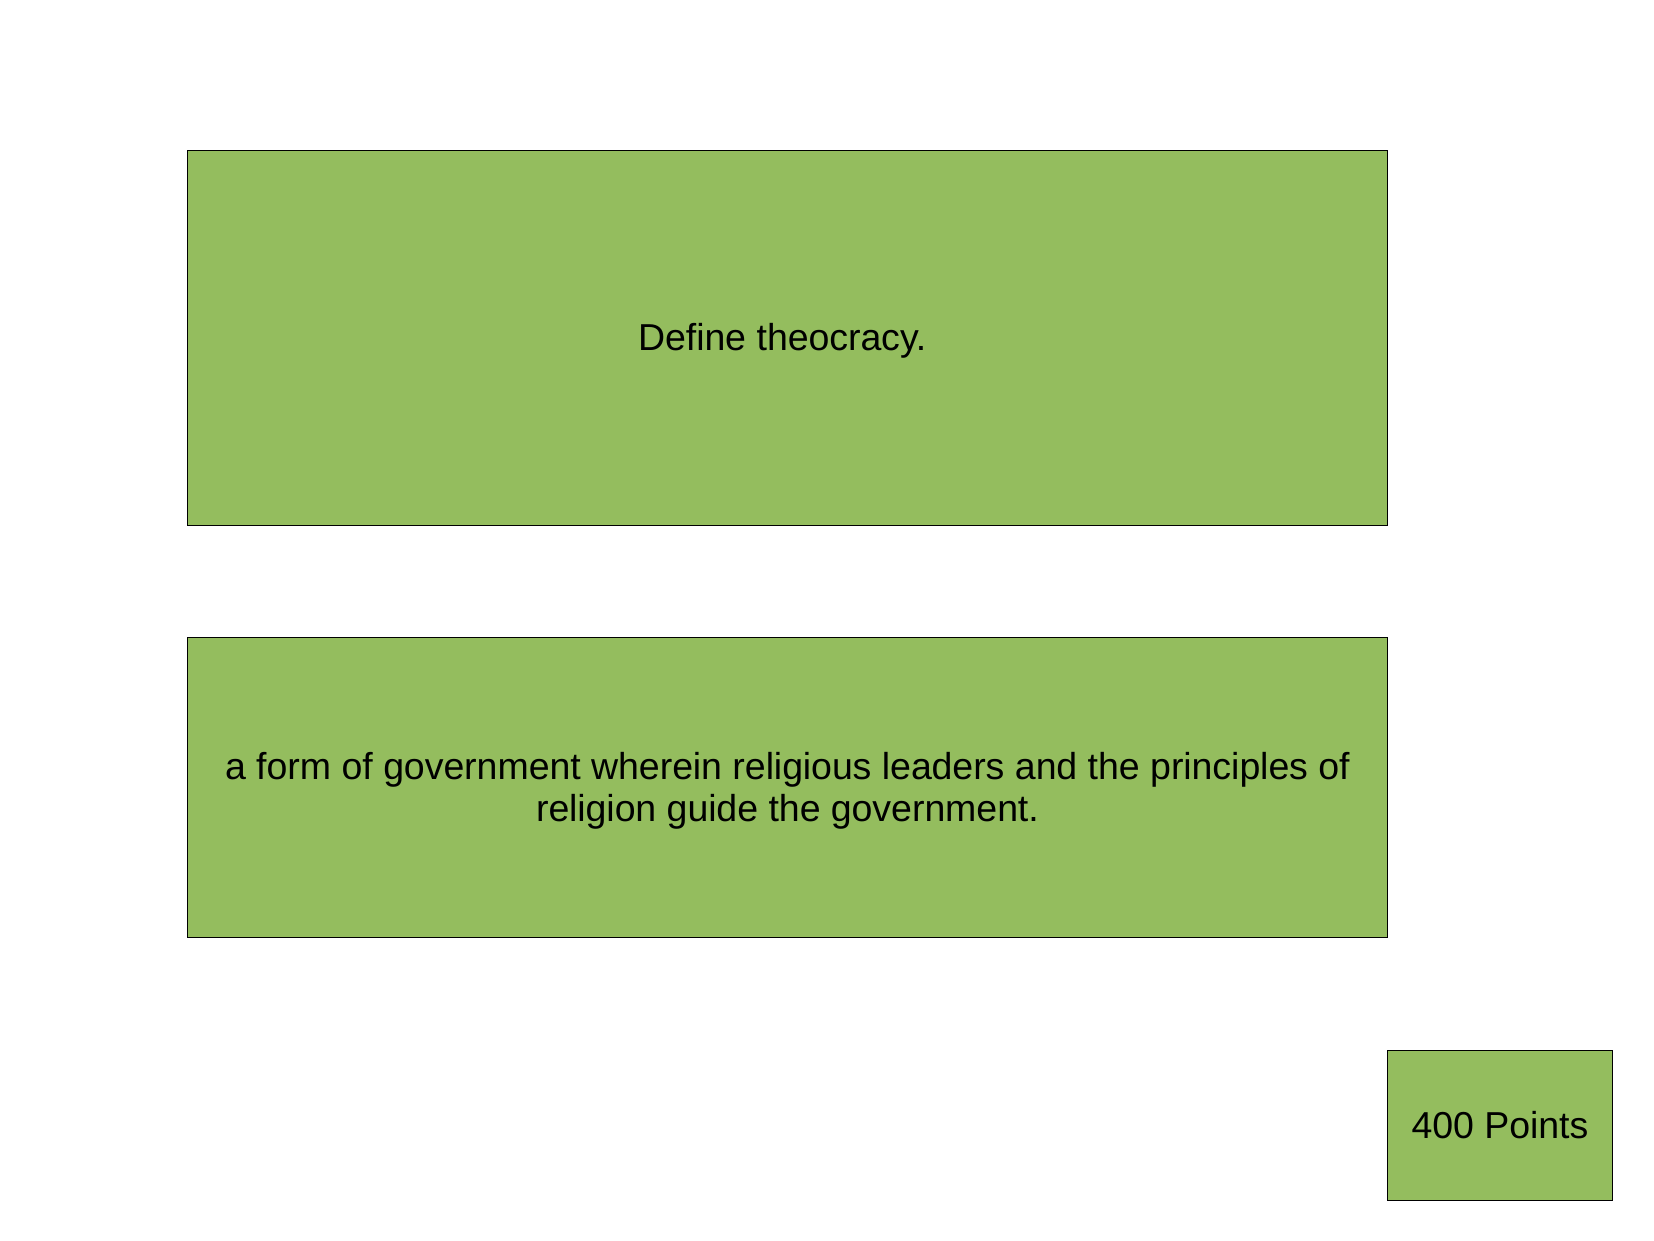

Define theocracy.
a form of government wherein religious leaders and the principles of religion guide the government.
400 Points